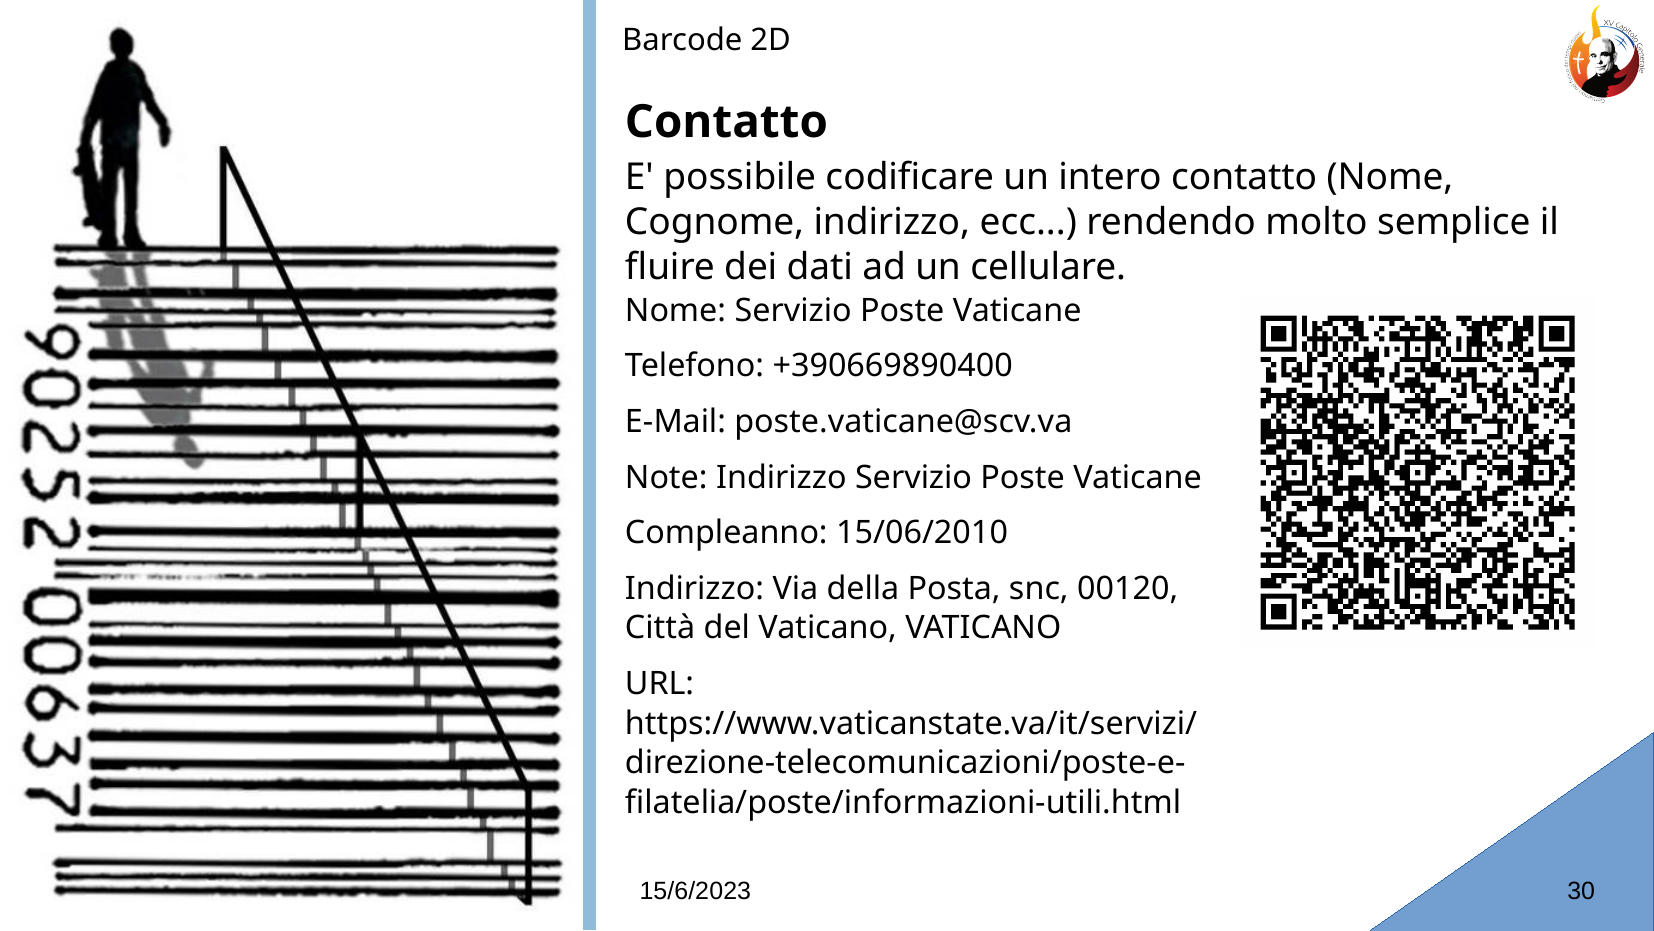

Barcode 2D
# Contatto
E' possibile codificare un intero contatto (Nome, Cognome, indirizzo, ecc...) rendendo molto semplice il fluire dei dati ad un cellulare.
Nome: Servizio Poste Vaticane
Telefono: +390669890400
E-Mail: poste.vaticane@scv.va
Note: Indirizzo Servizio Poste Vaticane
Compleanno: 15/06/2010
Indirizzo: Via della Posta, snc, 00120, Città del Vaticano, VATICANO
URL: https://www.vaticanstate.va/it/servizi/direzione-telecomunicazioni/poste-e-filatelia/poste/informazioni-utili.html